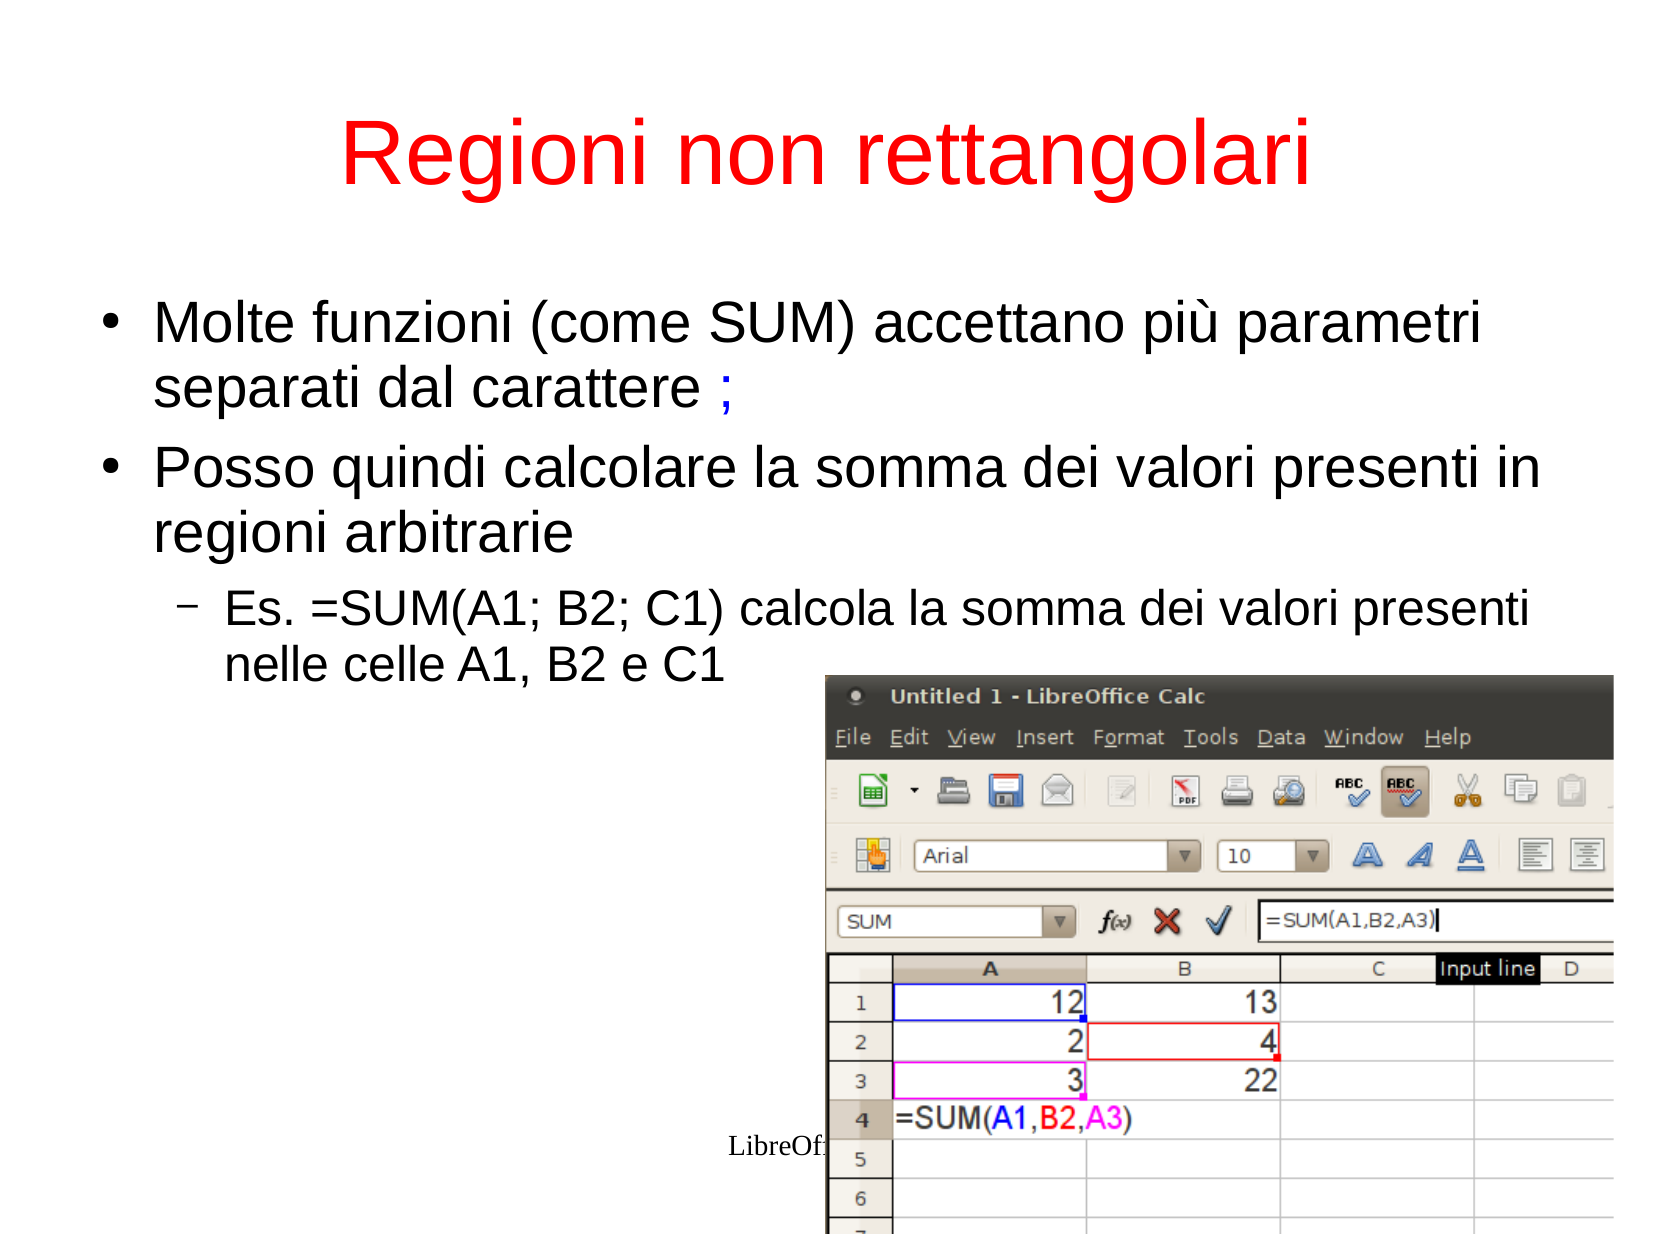

# Regioni non rettangolari
Molte funzioni (come SUM) accettano più parametri separati dal carattere ;
Posso quindi calcolare la somma dei valori presenti in regioni arbitrarie
Es. =SUM(A1; B2; C1) calcola la somma dei valori presenti nelle celle A1, B2 e C1
LibreOffice Calc
27